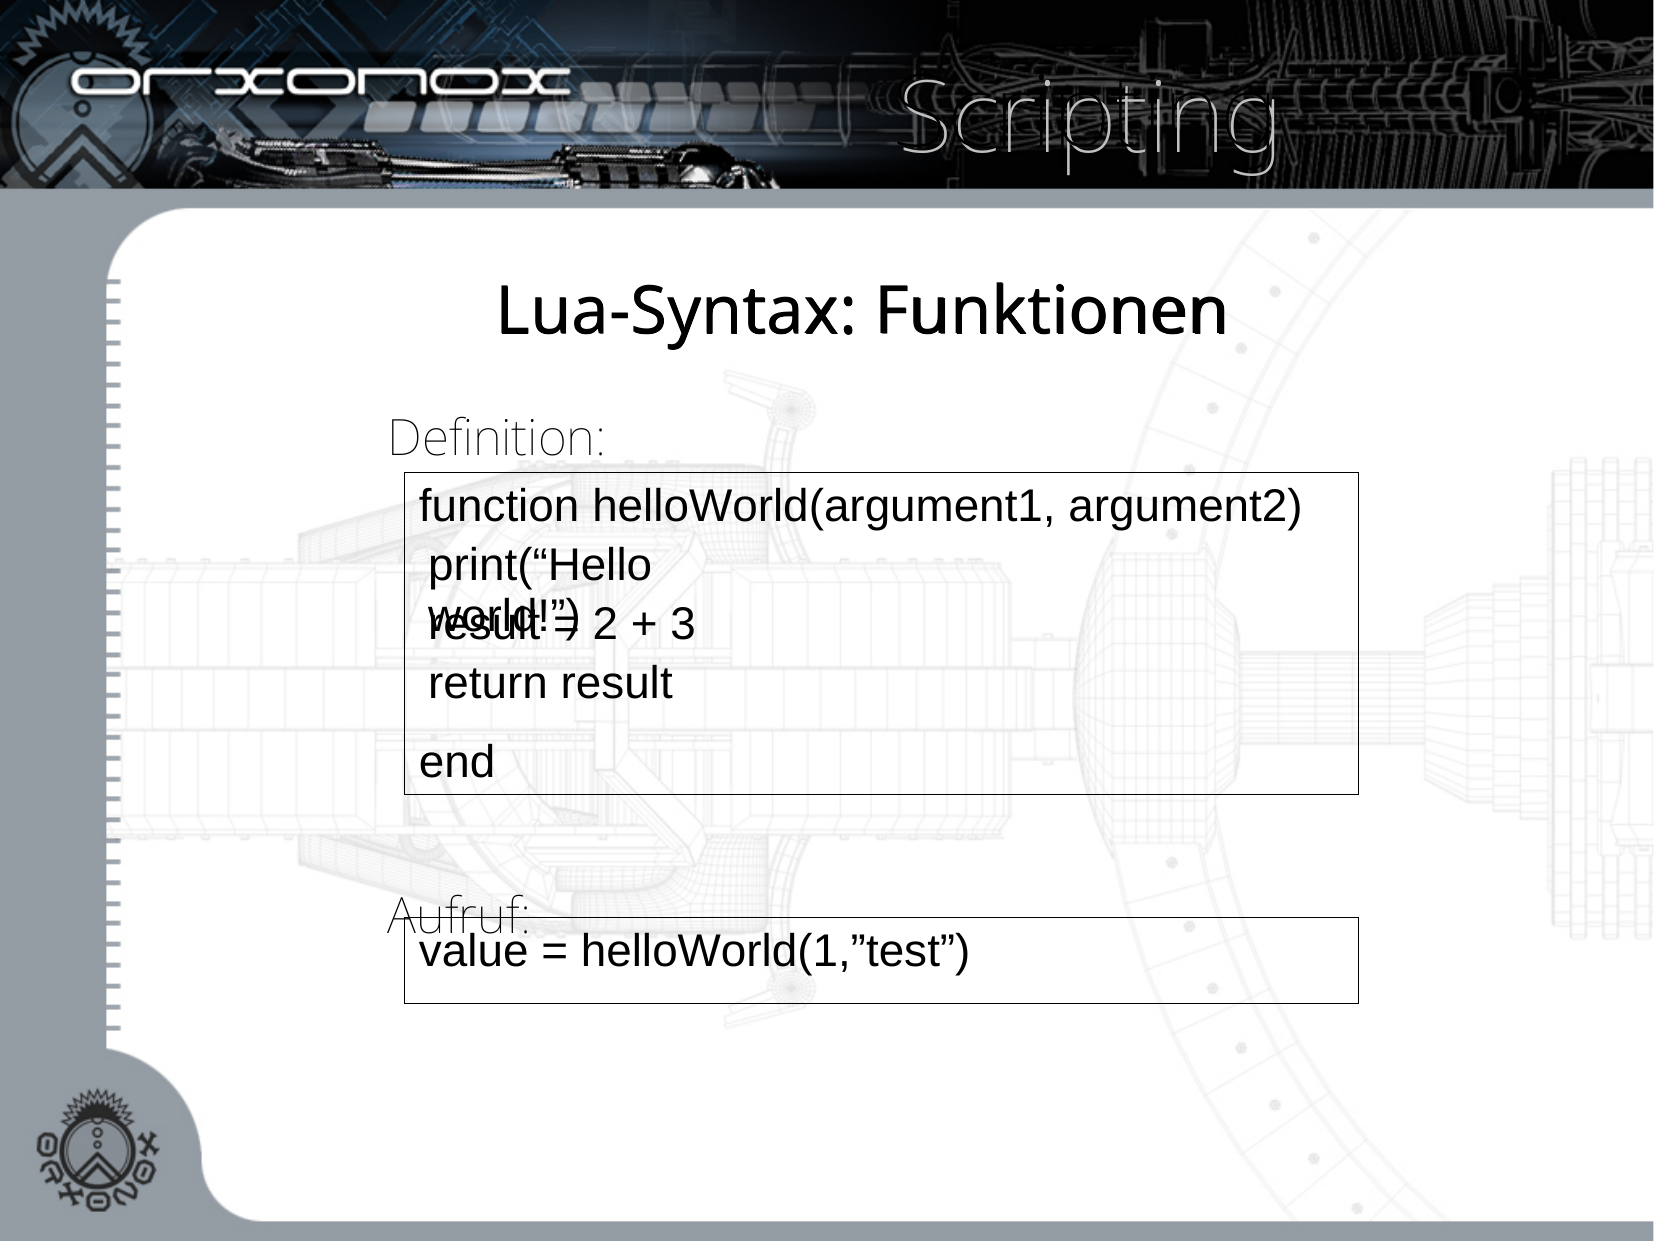

Scripting
Lua-Syntax: Funktionen
Definition:
Aufruf:
function helloWorld(argument1, argument2)
end
print(“Hello world!”)
result = 2 + 3
return result
value = helloWorld(1,”test”)